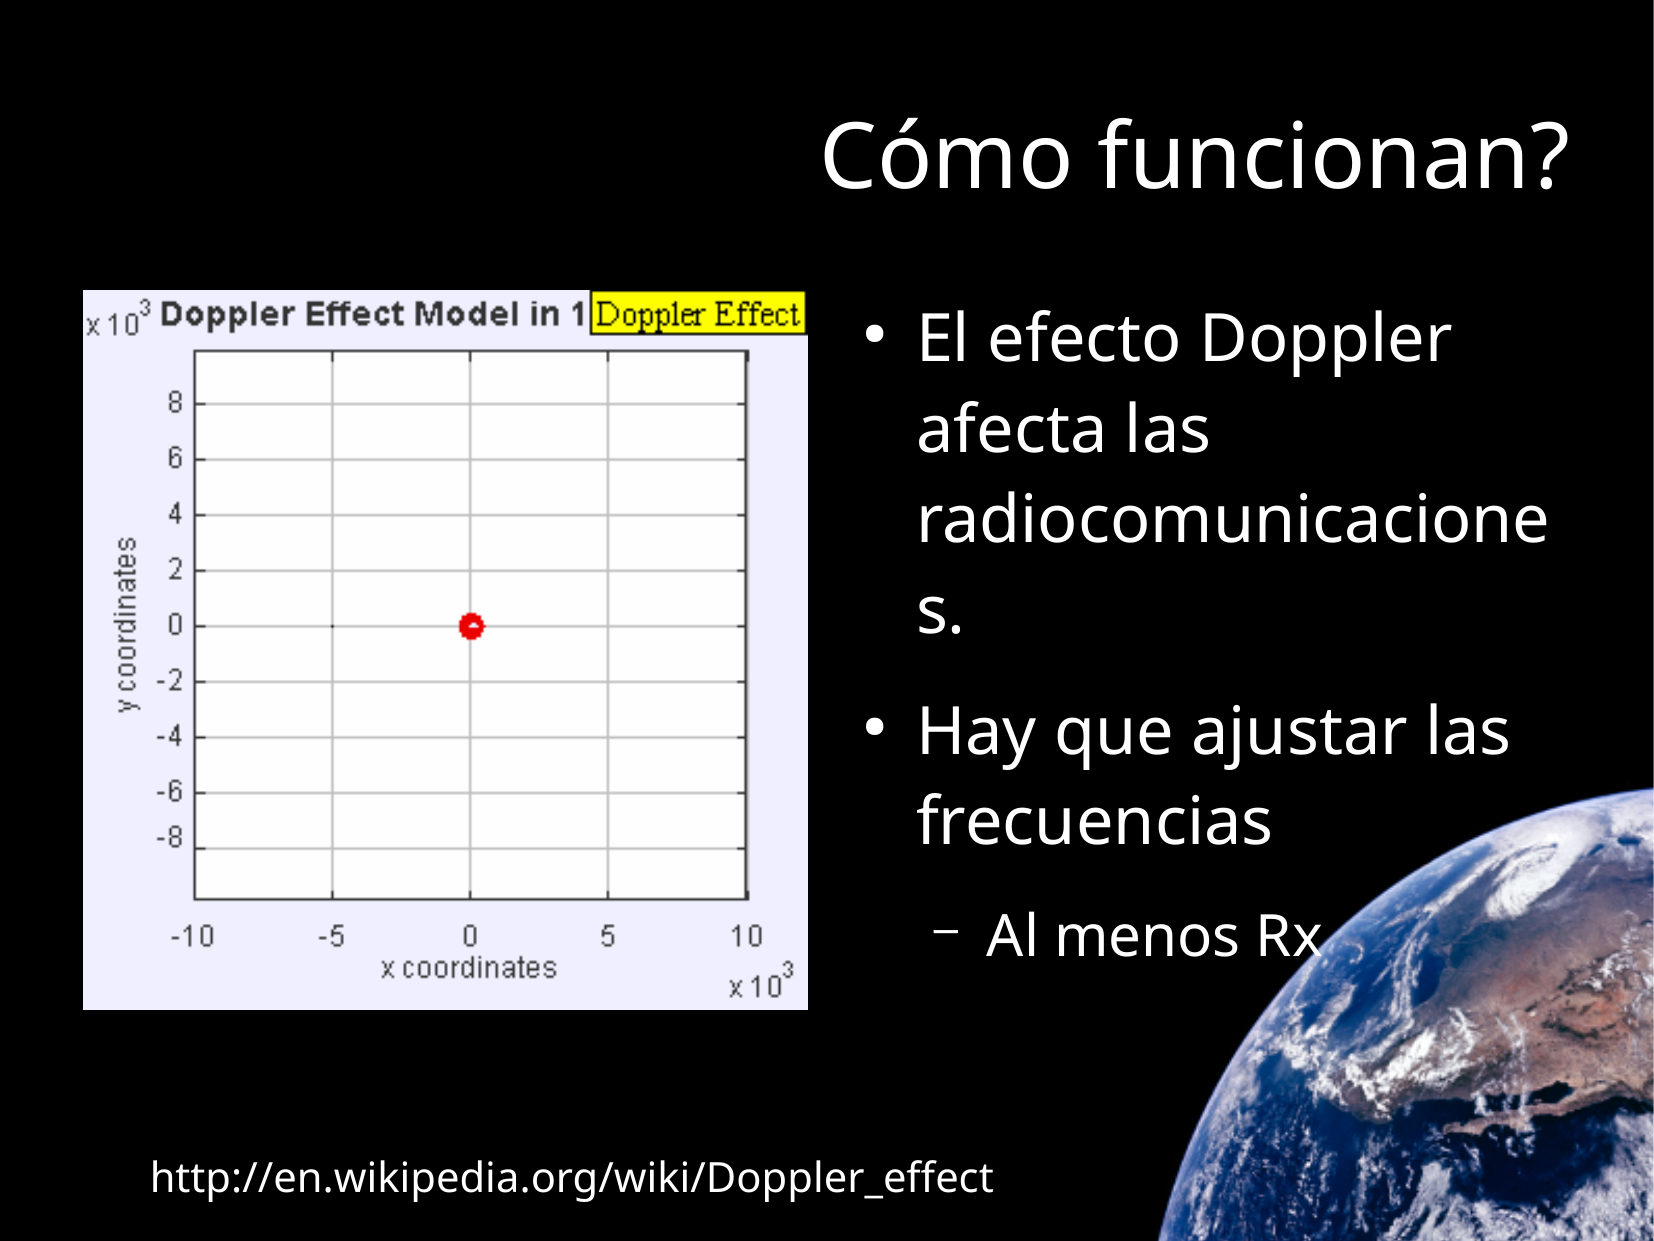

# Cómo funcionan?
El efecto Doppler afecta las radiocomunicaciones.
Hay que ajustar las frecuencias
Al menos Rx
http://en.wikipedia.org/wiki/Doppler_effect